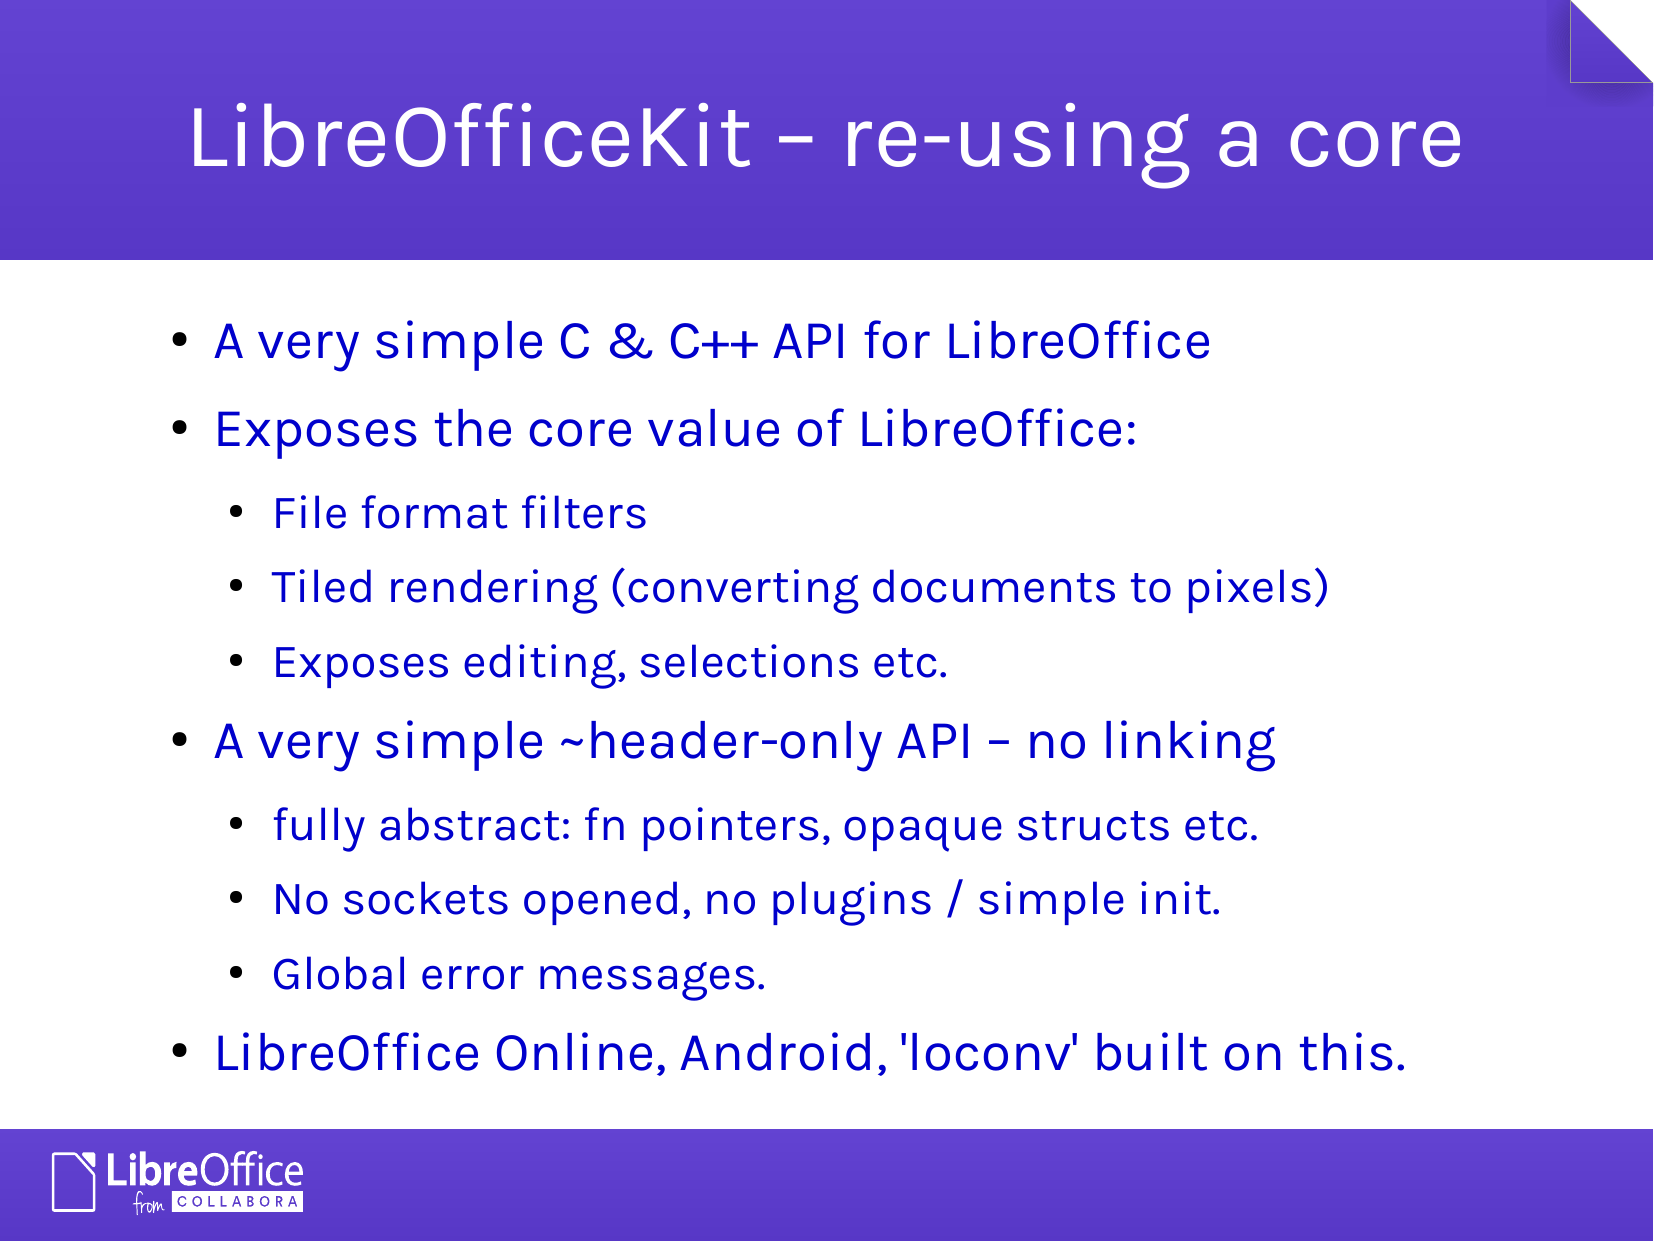

# LibreOfficeKit – re-using a core
A very simple C & C++ API for LibreOffice
Exposes the core value of LibreOffice:
File format filters
Tiled rendering (converting documents to pixels)
Exposes editing, selections etc.
A very simple ~header-only API – no linking
fully abstract: fn pointers, opaque structs etc.
No sockets opened, no plugins / simple init.
Global error messages.
LibreOffice Online, Android, 'loconv' built on this.